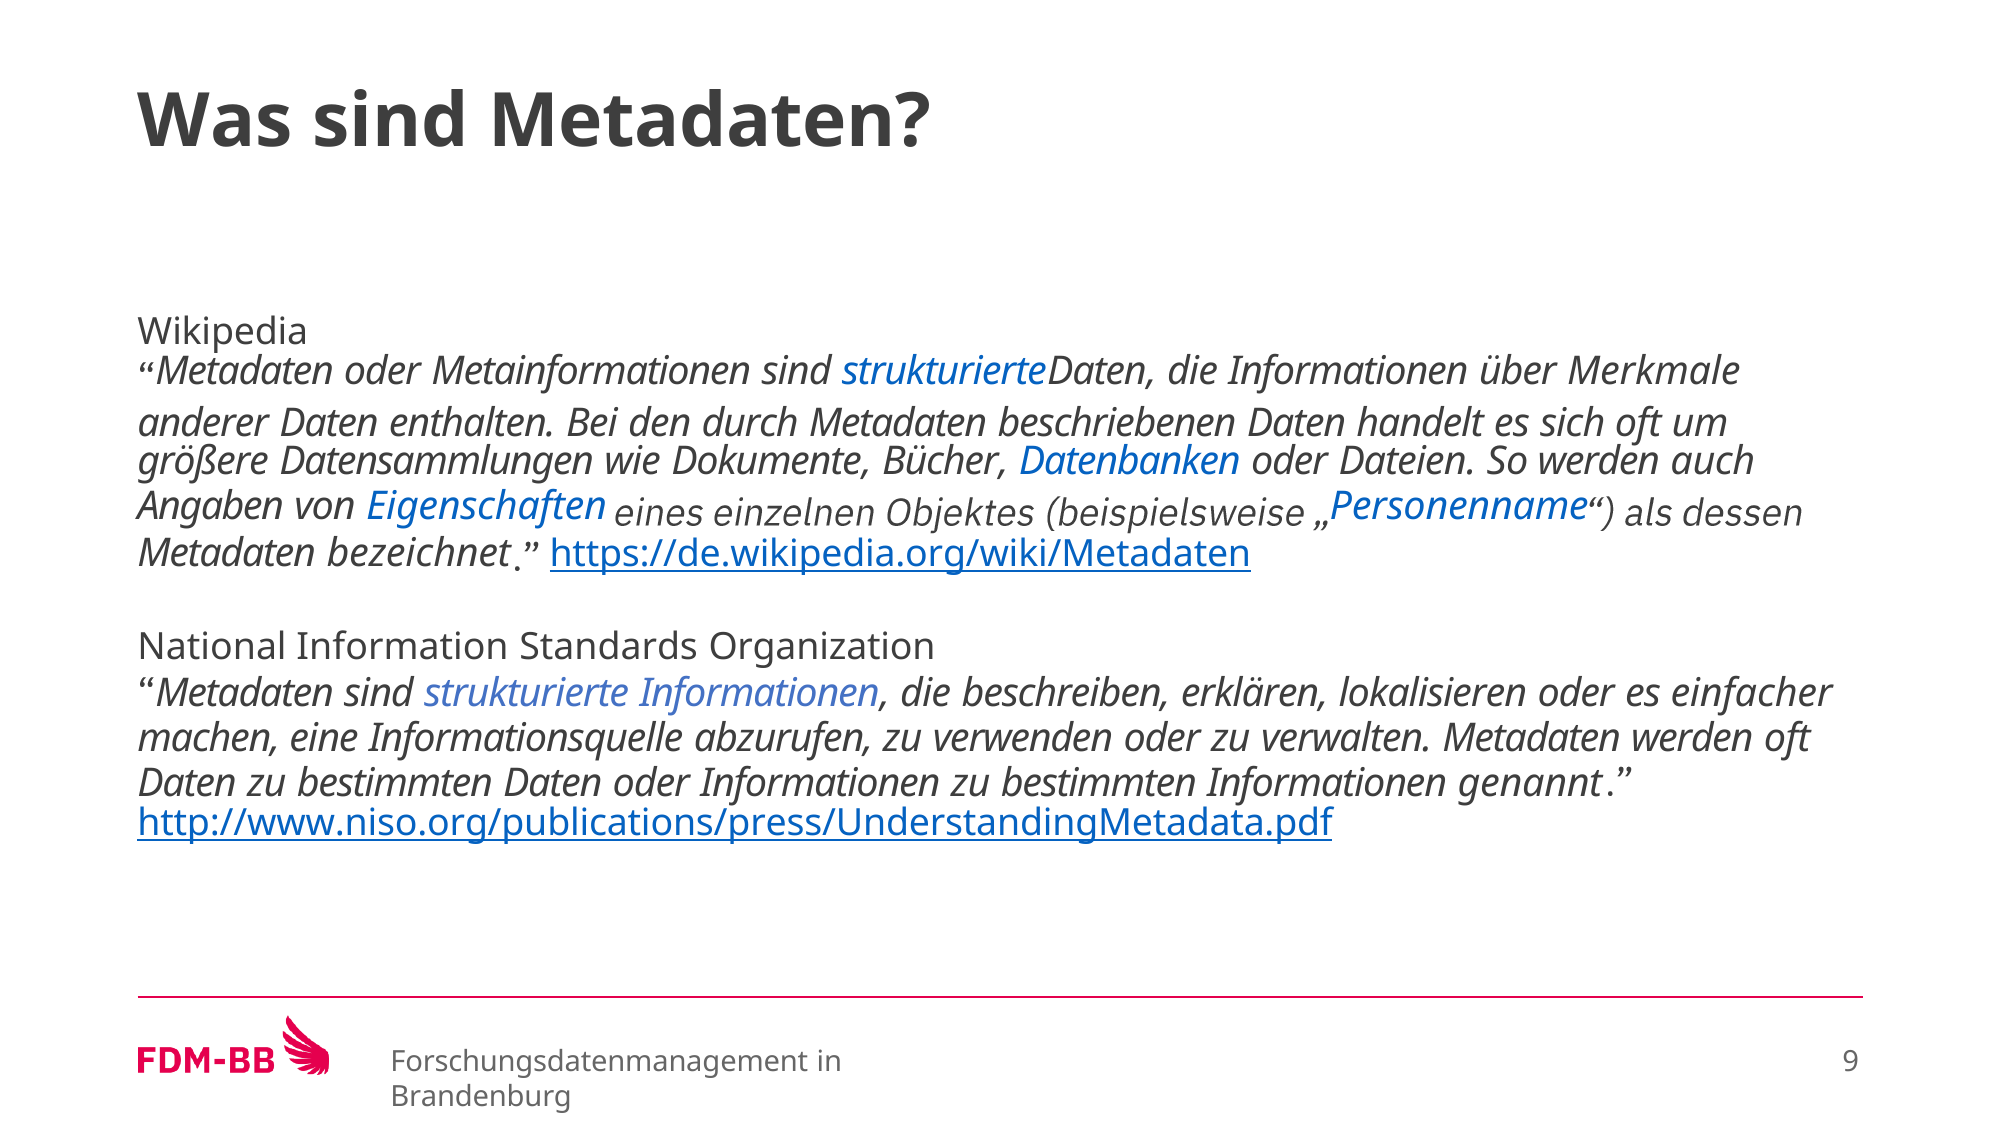

# Was sind Metadaten?
Wikipedia
Metadaten oder Metainformationen sind strukturierteDaten, die Informationen über Merkmale anderer Daten enthalten. Bei den durch Metadaten beschriebenen Daten handelt es sich oft um größere Datensammlungen wie Dokumente, Bücher, Datenbanken oder Dateien. So werden auch Angaben von Eigenschaften	Personenname
Metadaten bezeichnet	https://de.wikipedia.org/wiki/Metadaten
National Information Standards Organization
Metadaten sind strukturierte Informationen, die beschreiben, erklären, lokalisieren oder es einfacher machen, eine Informationsquelle abzurufen, zu verwenden oder zu verwalten. Metadaten werden oft Daten zu bestimmten Daten oder Informationen zu bestimmten Informationen genannt http://www.niso.org/publications/press/UnderstandingMetadata.pdf
Forschungsdatenmanagement in Brandenburg
9